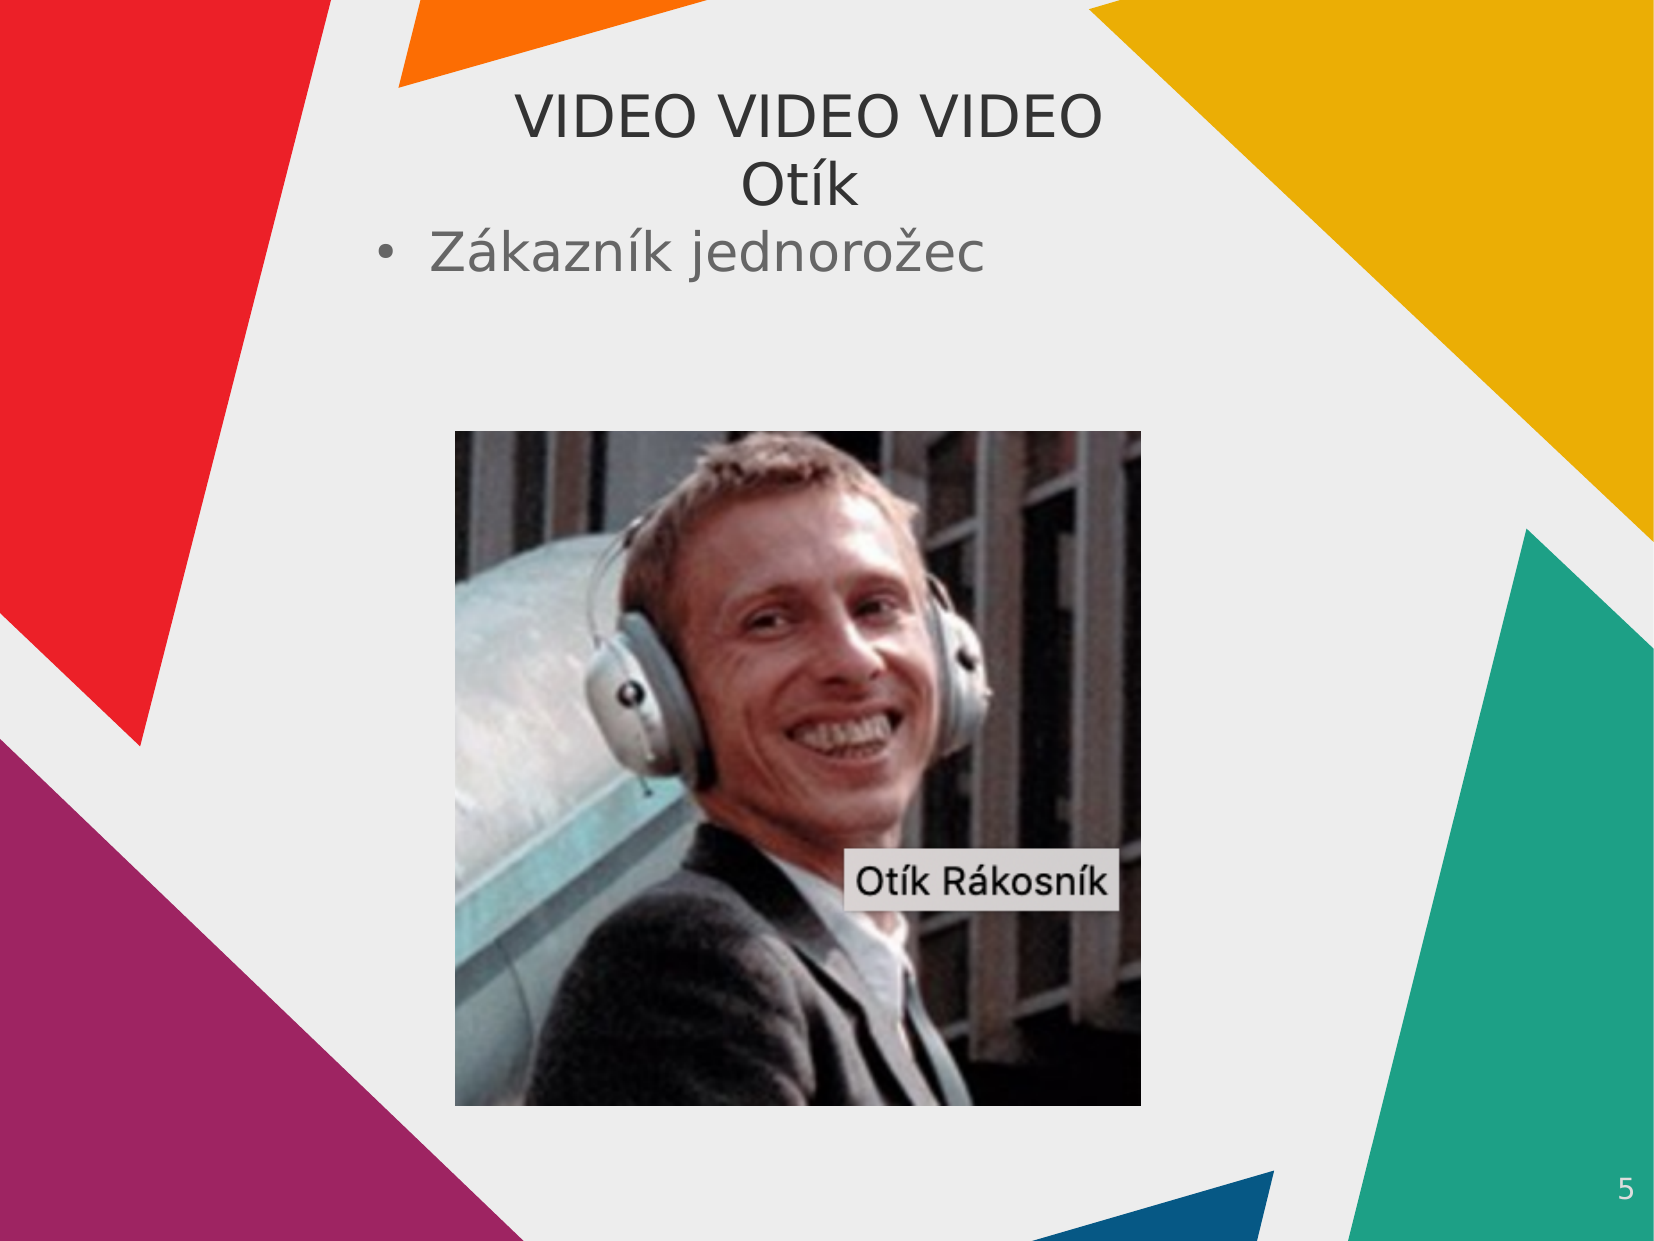

# VIDEO VIDEO VIDEO Otík
Zákazník jednorožec
5